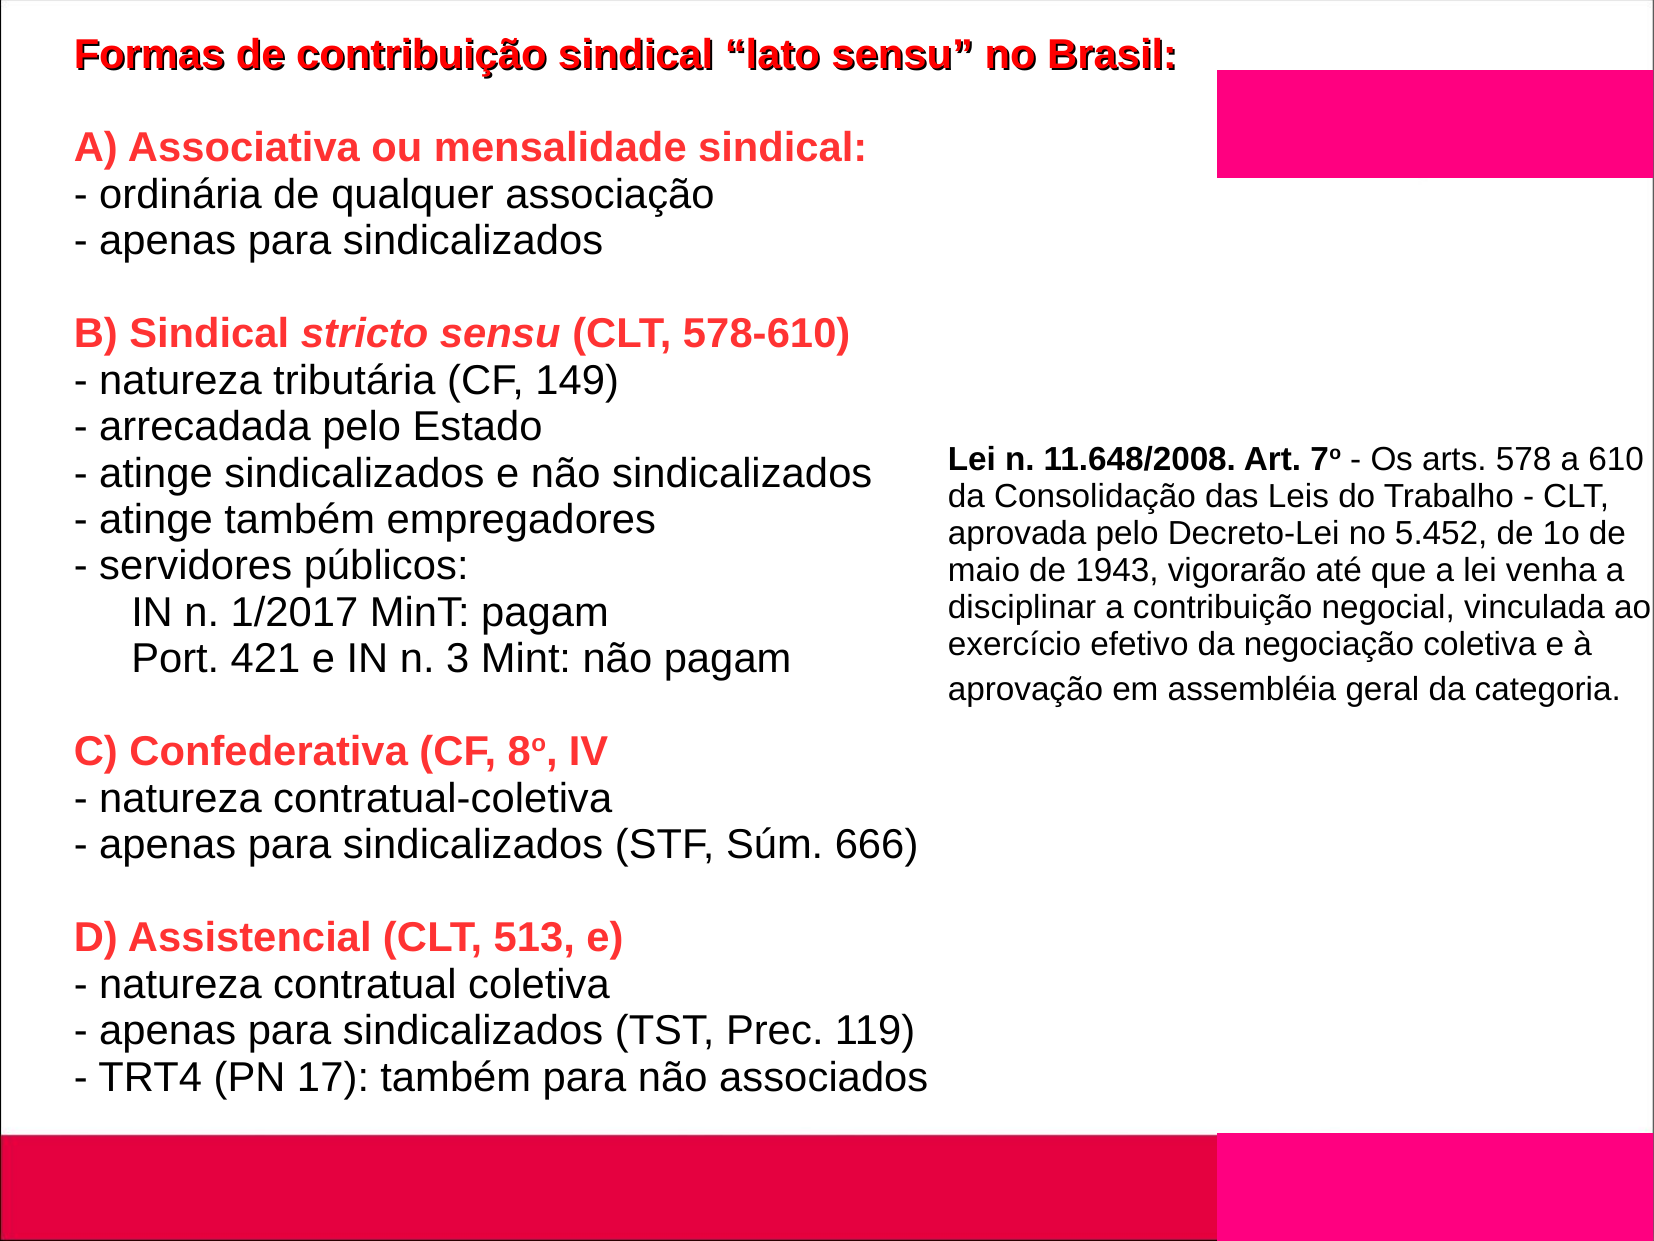

Formas de contribuição sindical “lato sensu” no Brasil:
A) Associativa ou mensalidade sindical:
- ordinária de qualquer associação
- apenas para sindicalizados
B) Sindical stricto sensu (CLT, 578-610)
- natureza tributária (CF, 149)
- arrecadada pelo Estado
- atinge sindicalizados e não sindicalizados
- atinge também empregadores
- servidores públicos:
 IN n. 1/2017 MinT: pagam
 Port. 421 e IN n. 3 Mint: não pagam
C) Confederativa (CF, 8o, IV
- natureza contratual-coletiva
- apenas para sindicalizados (STF, Súm. 666)
D) Assistencial (CLT, 513, e)
- natureza contratual coletiva
- apenas para sindicalizados (TST, Prec. 119)
- TRT4 (PN 17): também para não associados
Lei n. 11.648/2008. Art. 7o - Os arts. 578 a 610 da Consolidação das Leis do Trabalho - CLT, aprovada pelo Decreto-Lei no 5.452, de 1o de maio de 1943, vigorarão até que a lei venha a disciplinar a contribuição negocial, vinculada ao exercício efetivo da negociação coletiva e à aprovação em assembléia geral da categoria.